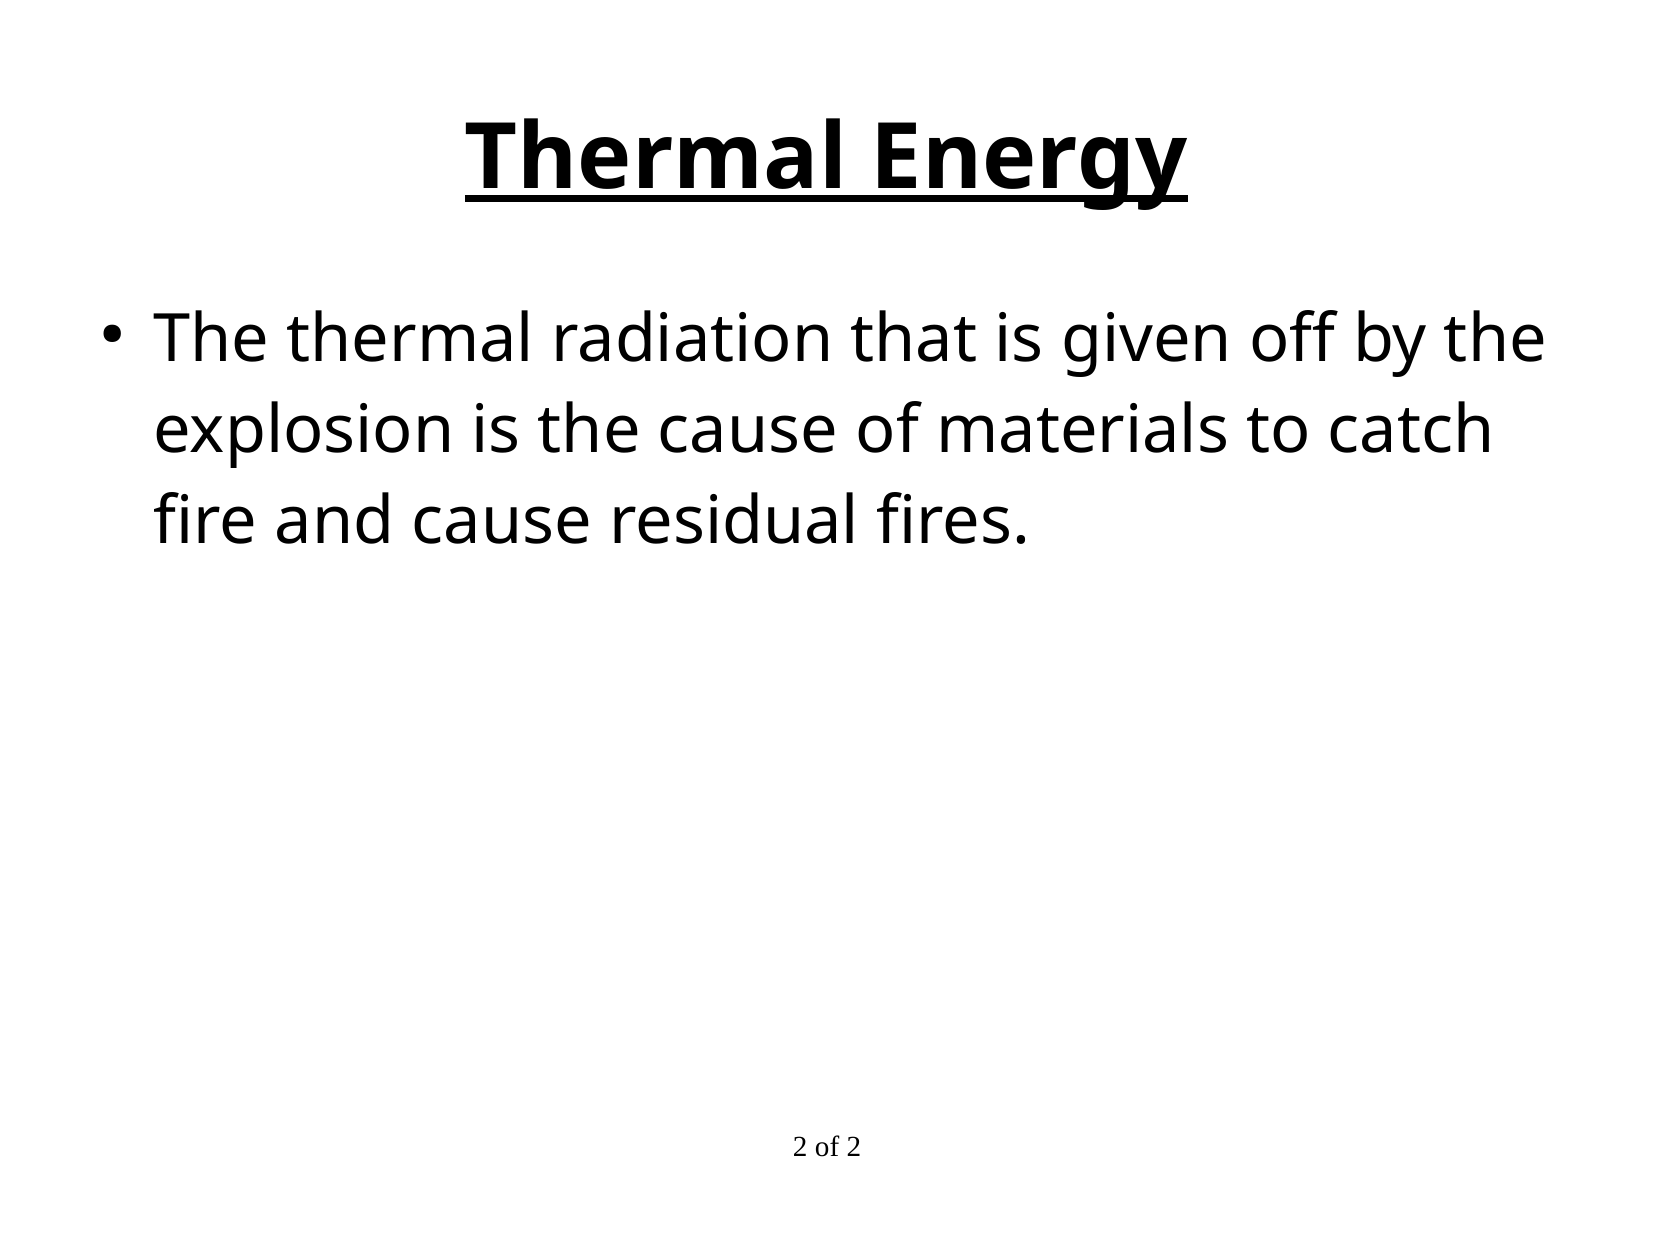

# Thermal Energy
The thermal radiation that is given off by the explosion is the cause of materials to catch fire and cause residual fires.
2 of 2